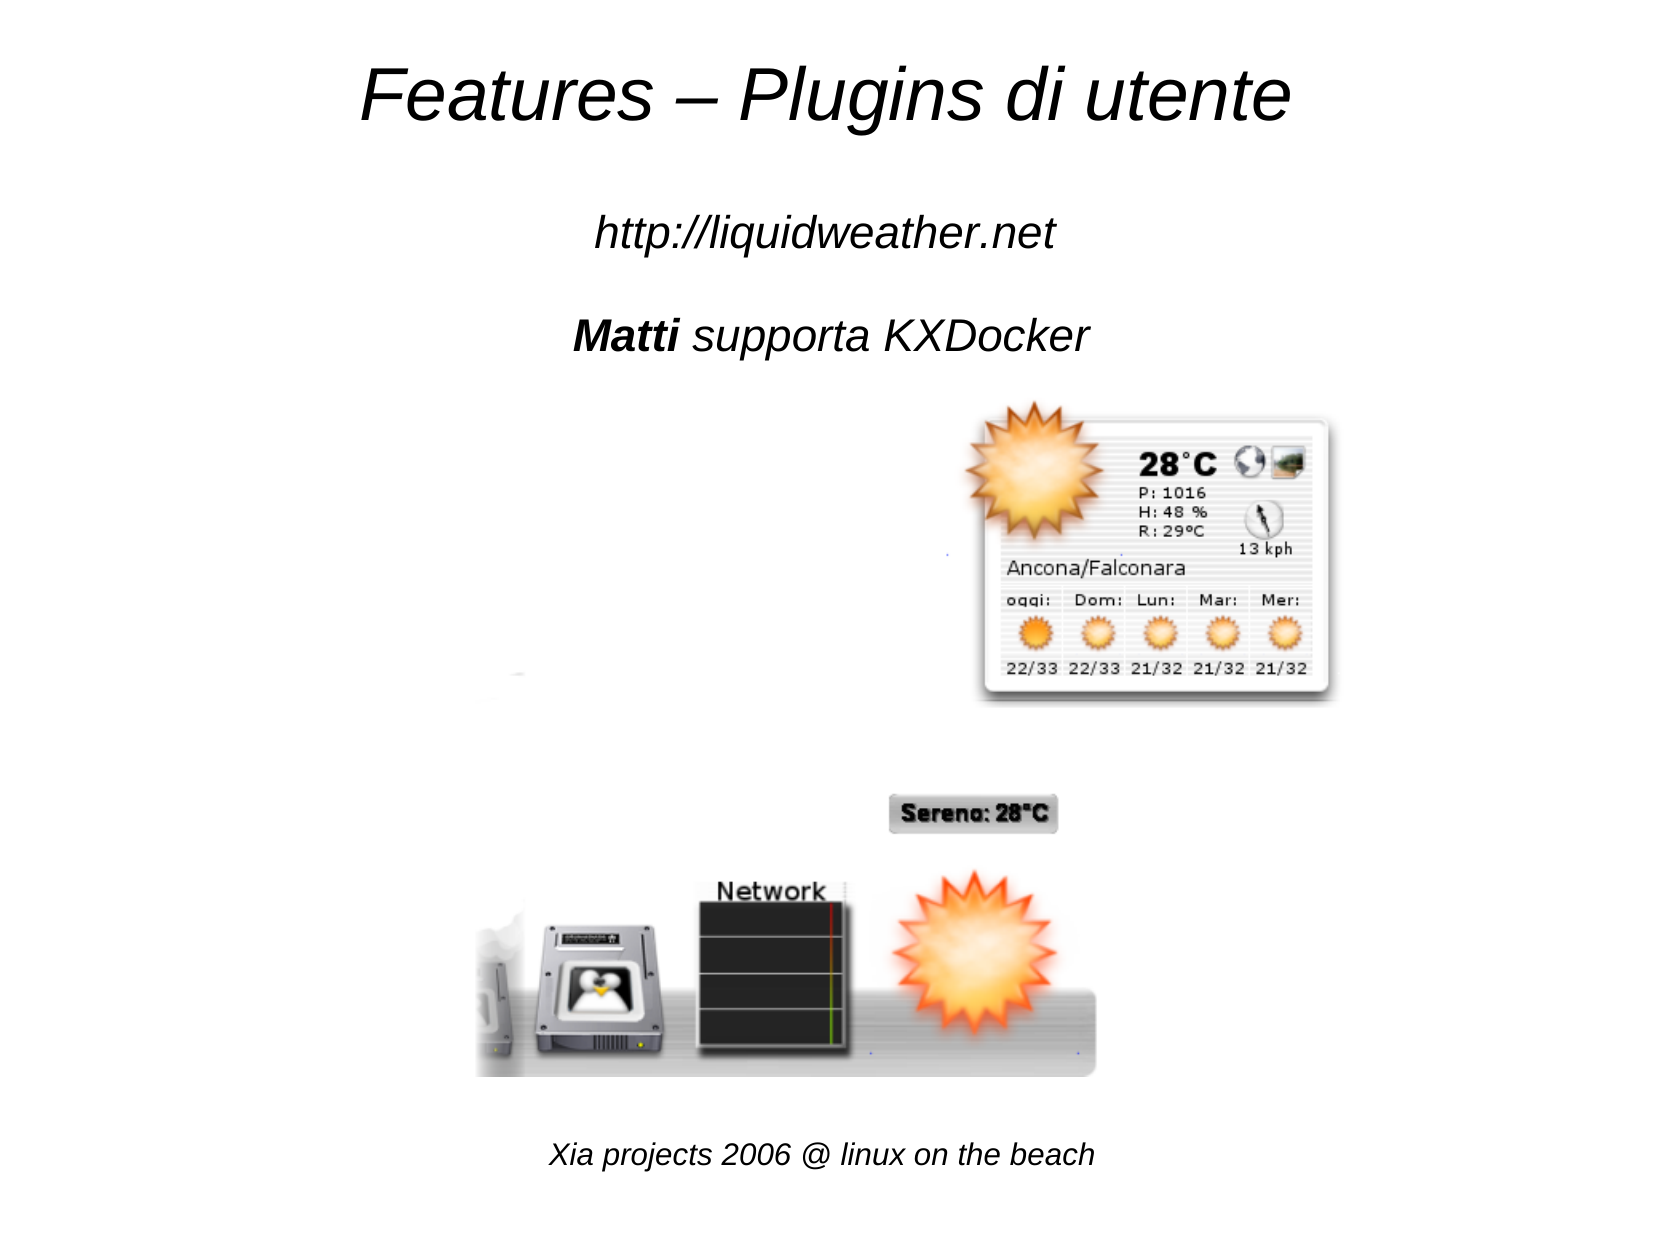

# Features – Plugins di utente
http://liquidweather.net
 Matti supporta KXDocker
Xia projects 2006 @ linux on the beach